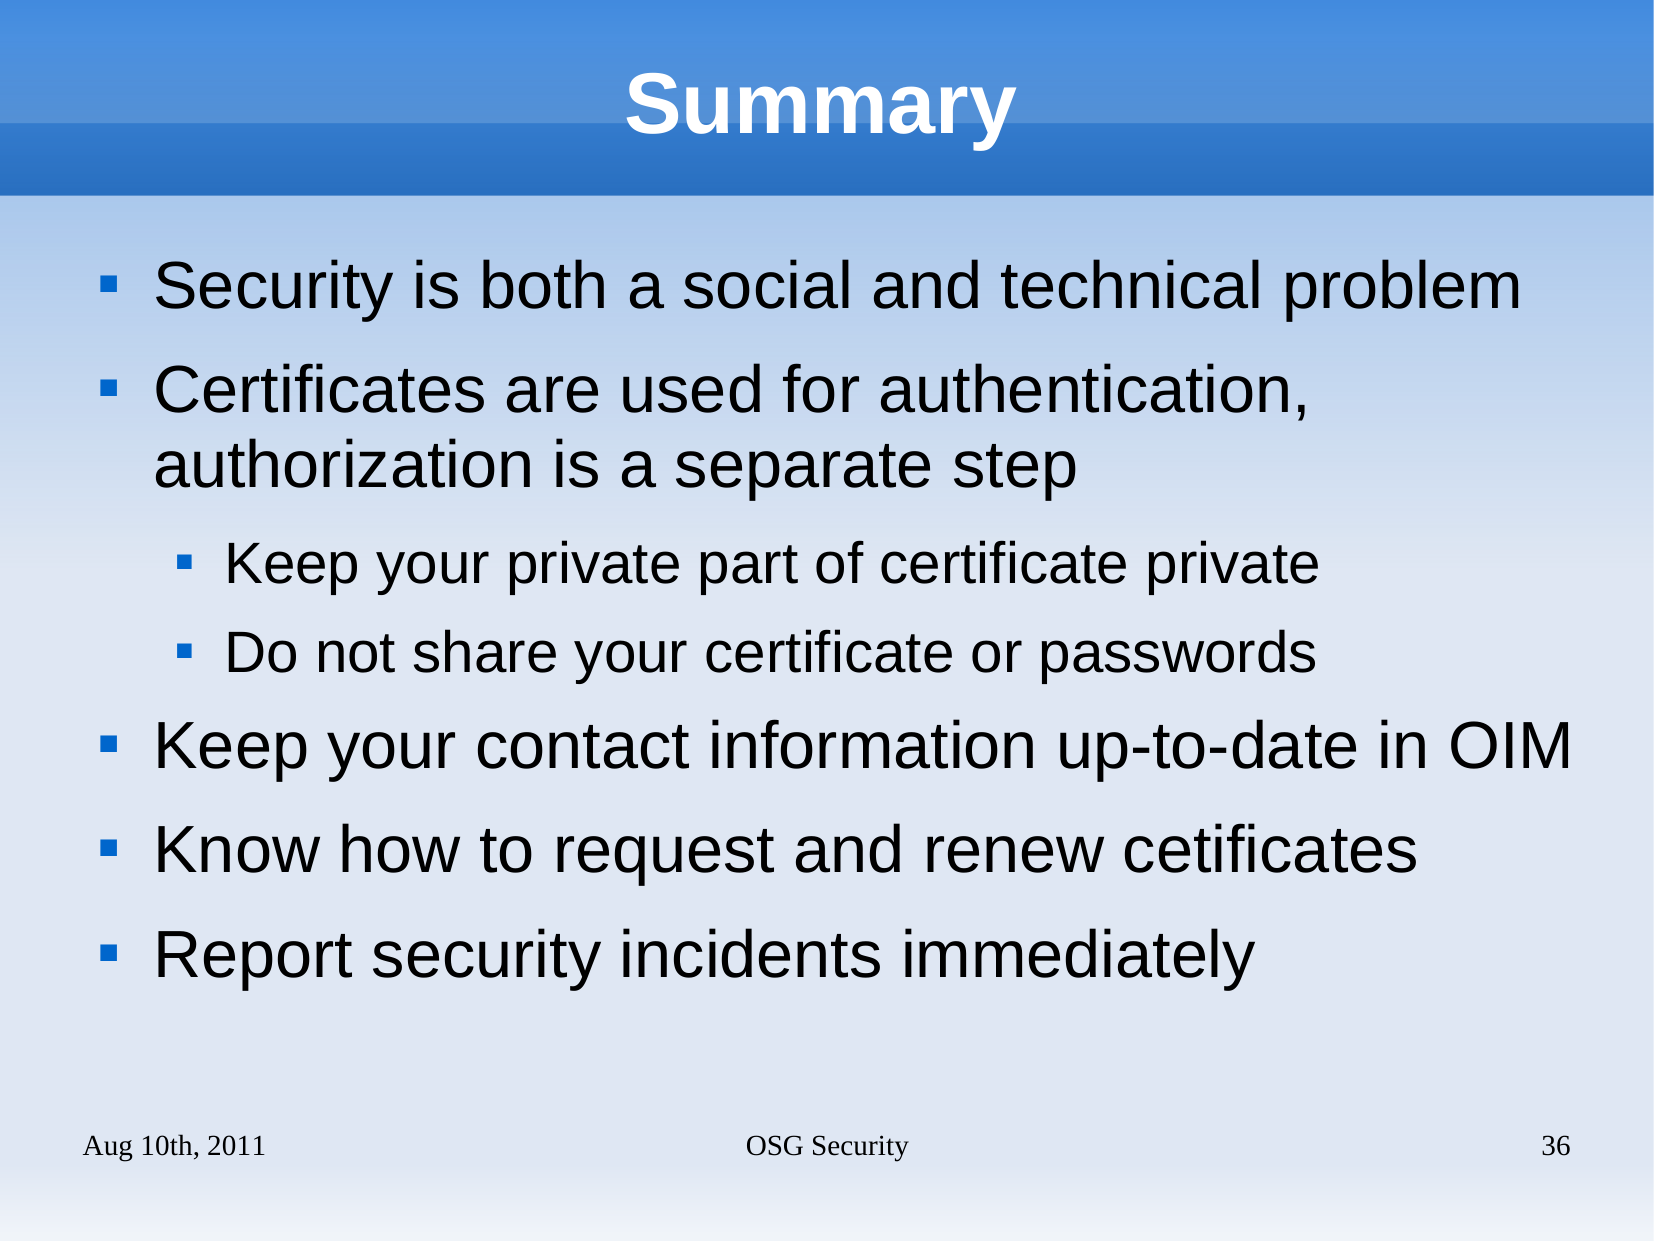

# Summary
Security is both a social and technical problem
Certificates are used for authentication,
authorization is a separate step
Keep your private part of certificate private
Do not share your certificate or passwords
Keep your contact information up-to-date in OIM
Know how to request and renew cetificates
Report security incidents immediately
Aug 10th, 2011
OSG Security
36